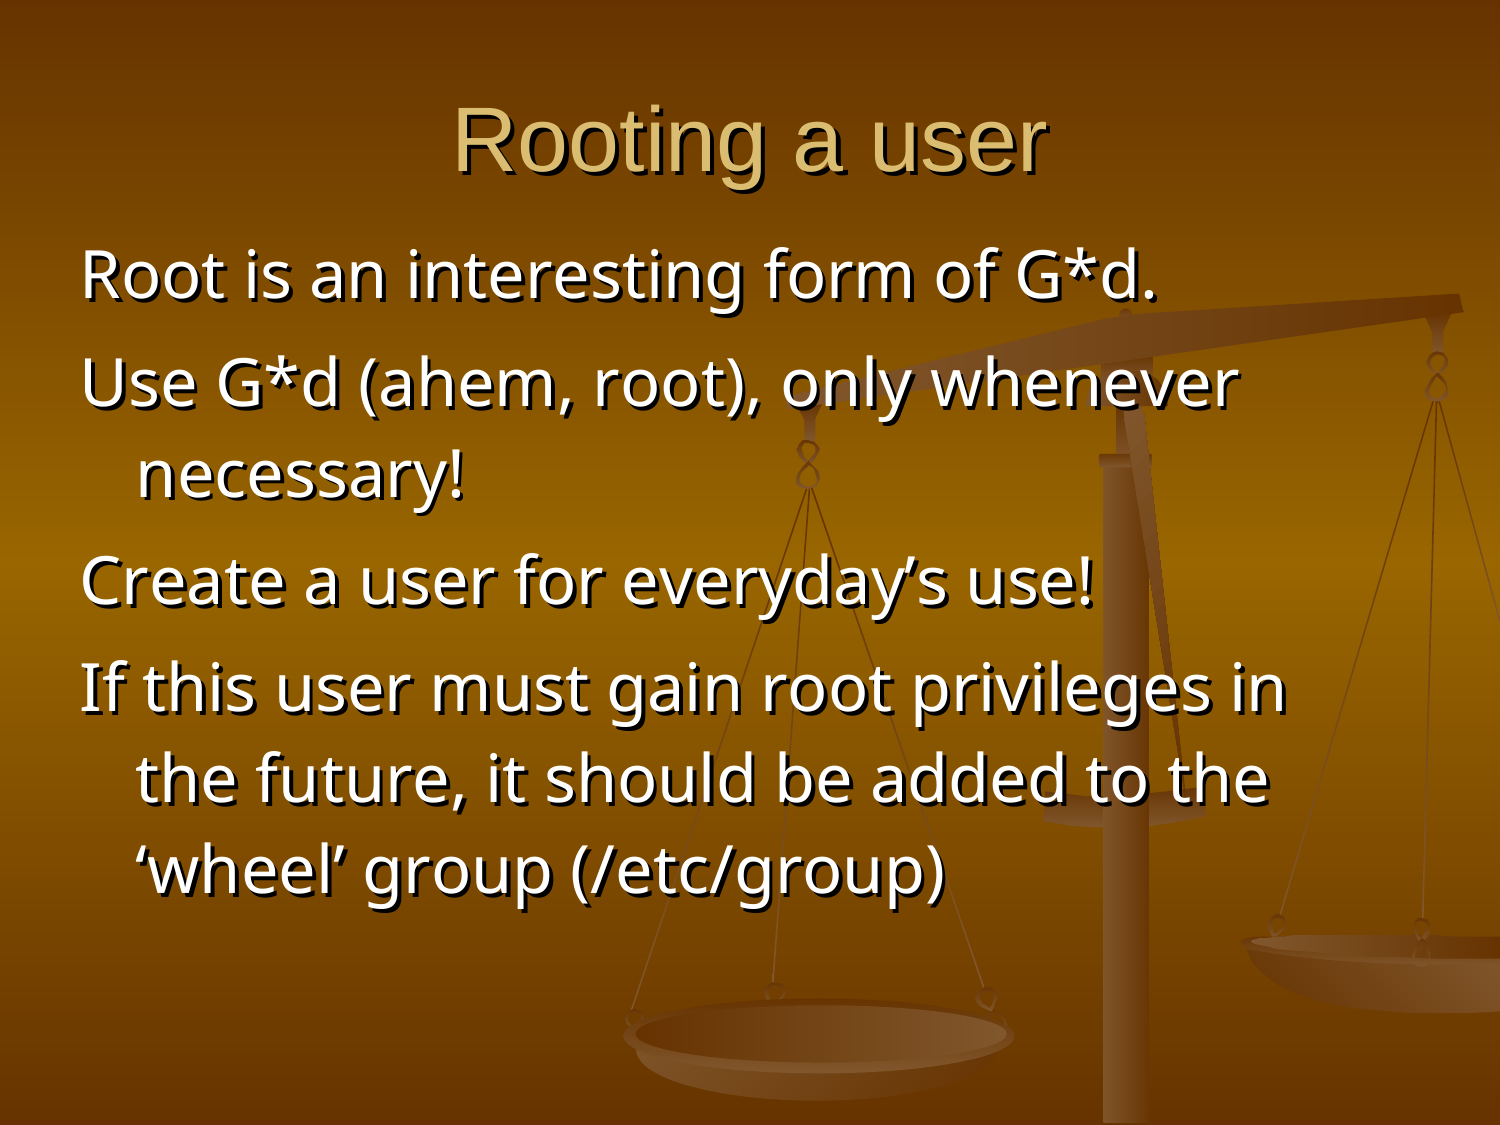

# Rooting a user
Root is an interesting form of G*d.
Use G*d (ahem, root), only whenever necessary!
Create a user for everyday’s use!
If this user must gain root privileges in the future, it should be added to the ‘wheel’ group (/etc/group)